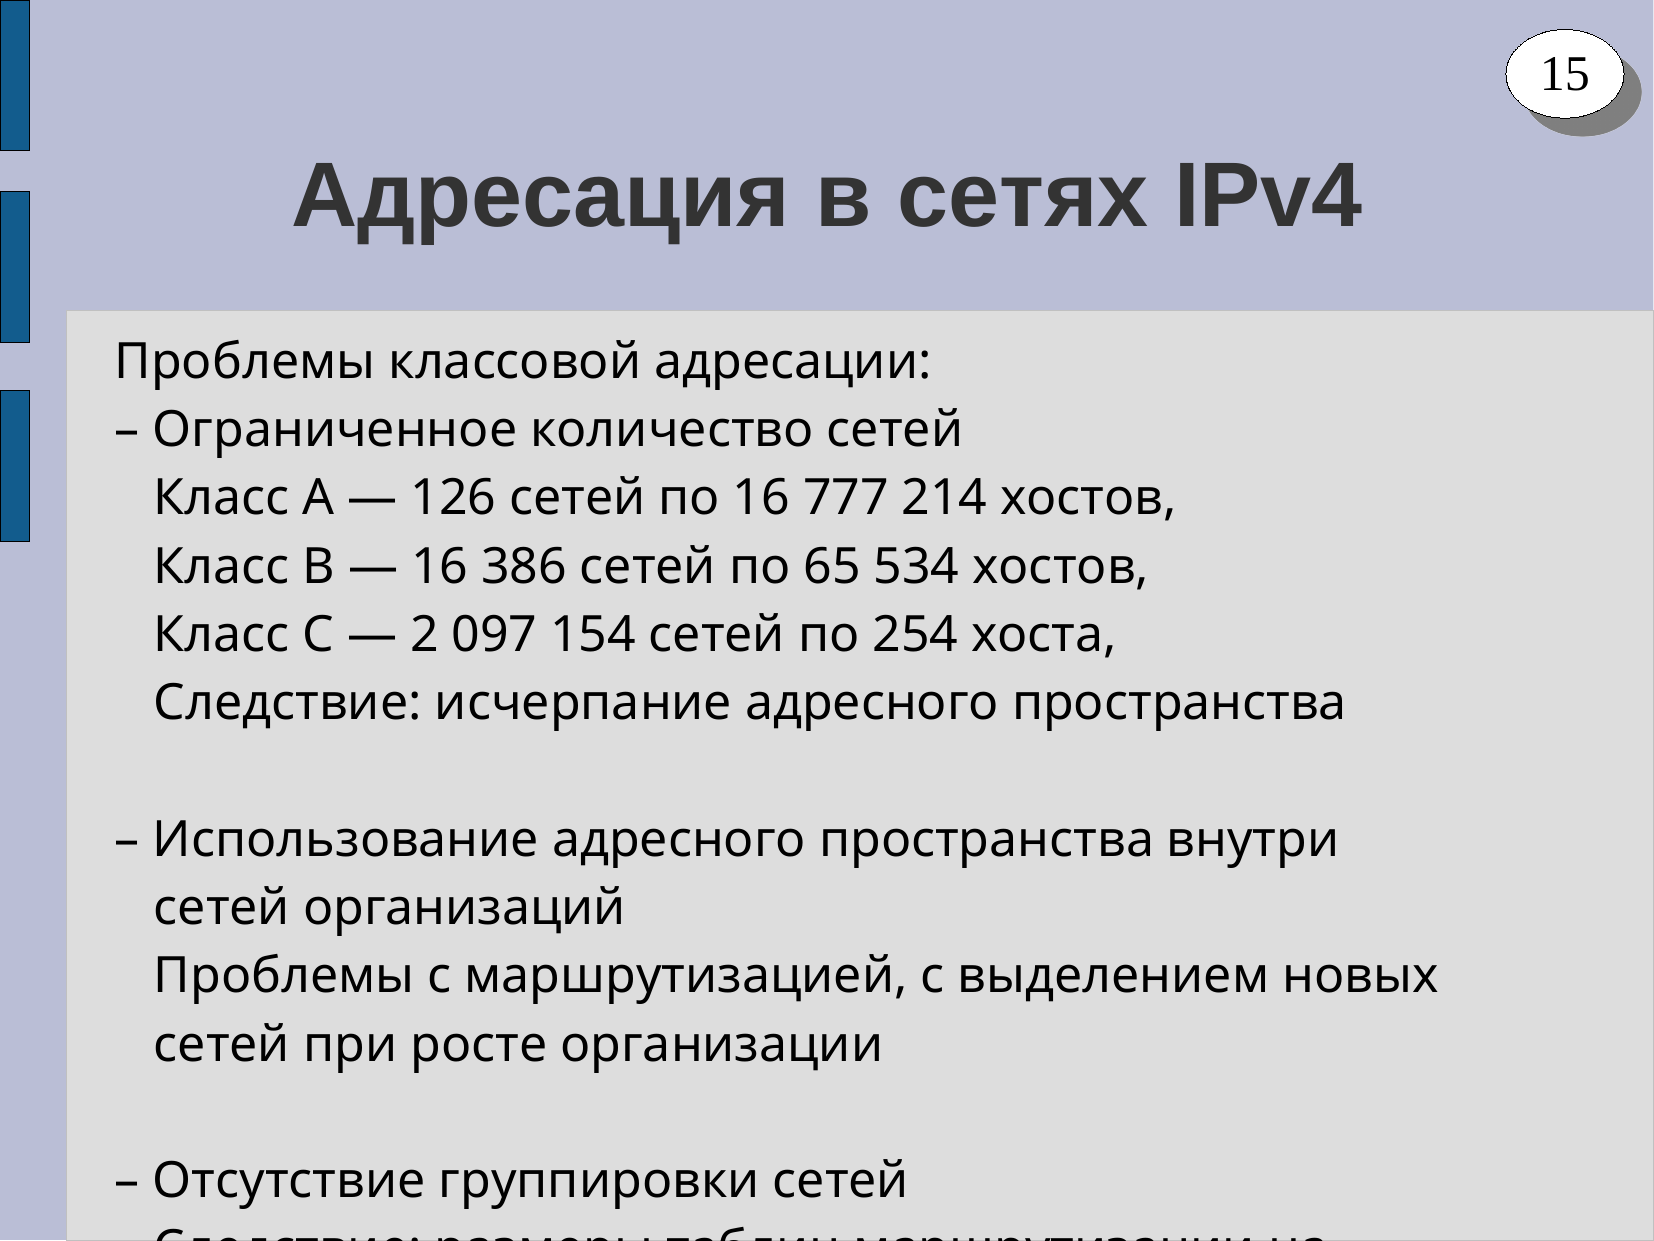

15
# Адресация в сетях IPv4
Проблемы классовой адресации:
– Ограниченное количество сетей
 Класс A — 126 сетей по 16 777 214 хостов,
 Класс B — 16 386 сетей по 65 534 хостов,
 Класс C — 2 097 154 сетей по 254 хоста,
 Следствие: исчерпание адресного пространства
– Использование адресного пространства внутри
 сетей организаций
 Проблемы с маршрутизацией, с выделением новых
 сетей при росте организации
– Отсутствие группировки сетей
 Следствие: размеры таблиц маршрутизации на
 магистральном оборудовании